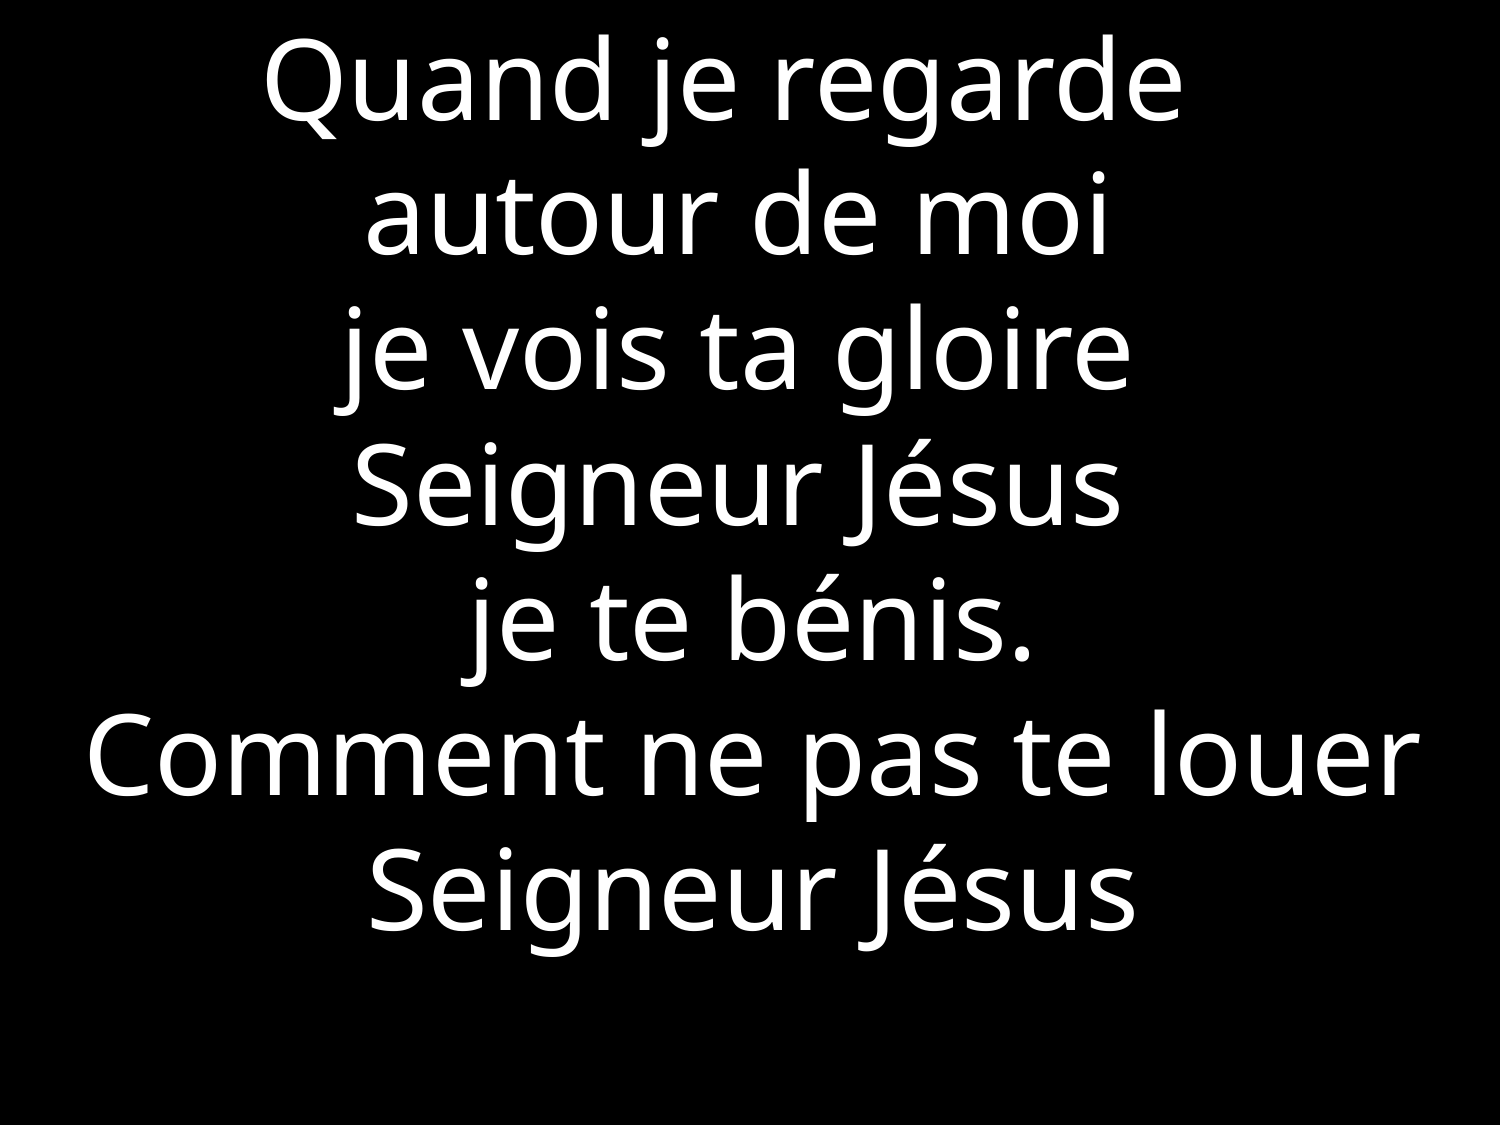

# Quand je regarde
autour de moi
je vois ta gloire
Seigneur Jésus
je te bénis.
Comment ne pas te louer Seigneur Jésus